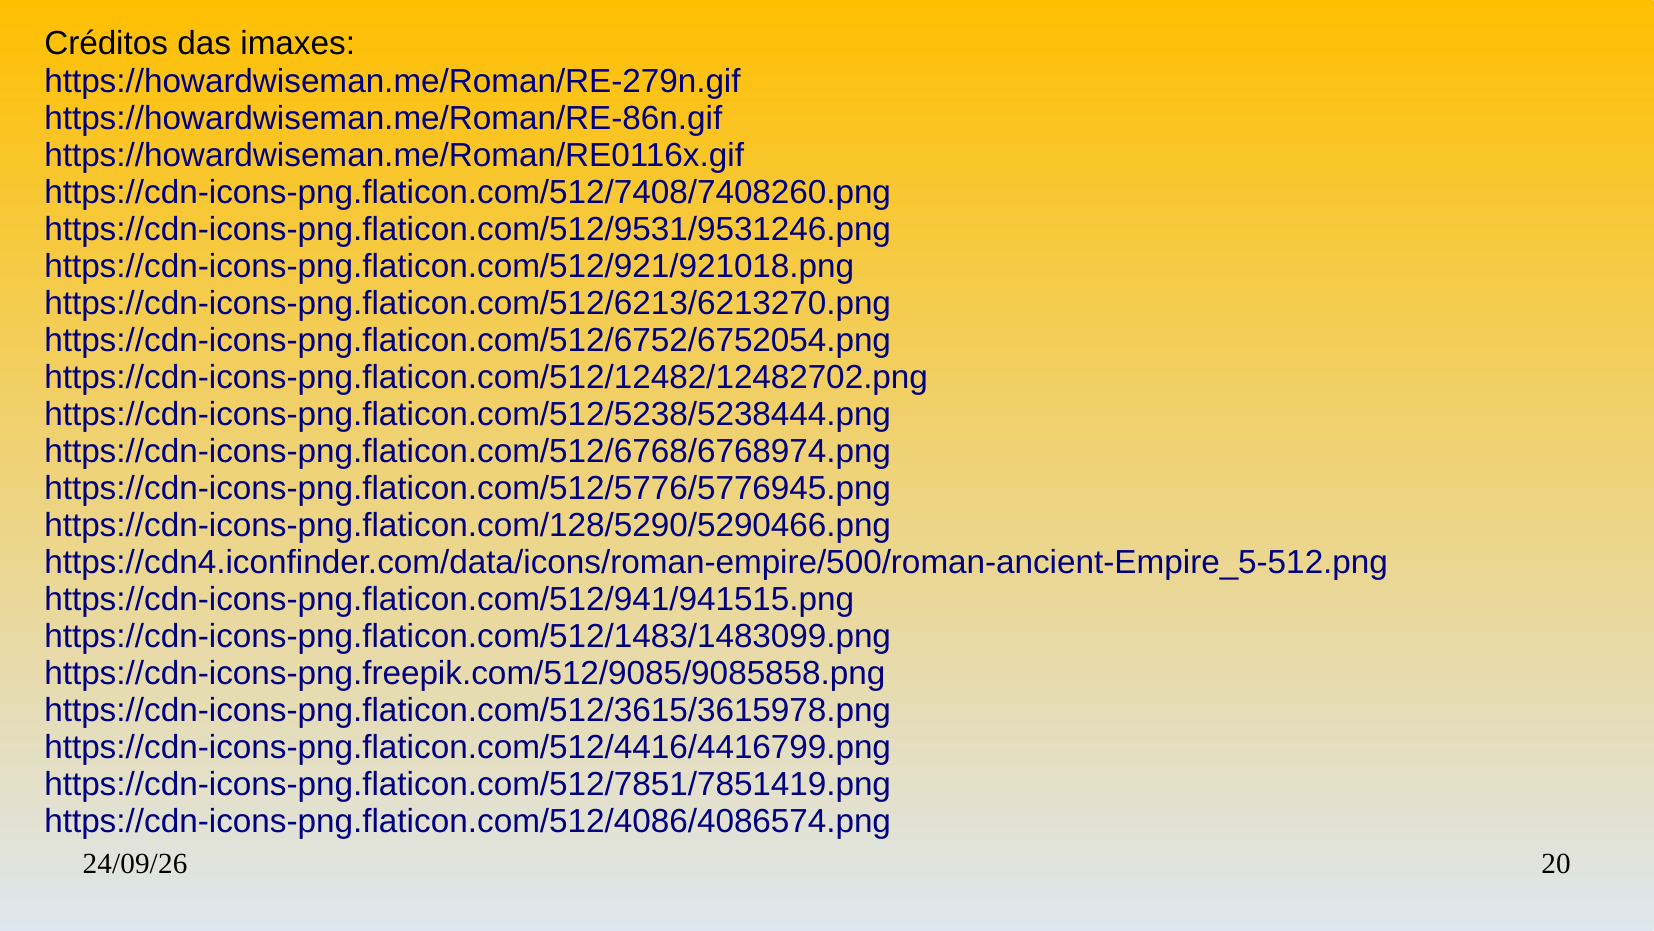

Créditos das imaxes:
https://howardwiseman.me/Roman/RE-279n.gif
https://howardwiseman.me/Roman/RE-86n.gif
https://howardwiseman.me/Roman/RE0116x.gif
https://cdn-icons-png.flaticon.com/512/7408/7408260.png
https://cdn-icons-png.flaticon.com/512/9531/9531246.png
https://cdn-icons-png.flaticon.com/512/921/921018.png
https://cdn-icons-png.flaticon.com/512/6213/6213270.png
https://cdn-icons-png.flaticon.com/512/6752/6752054.png
https://cdn-icons-png.flaticon.com/512/12482/12482702.png
https://cdn-icons-png.flaticon.com/512/5238/5238444.png
https://cdn-icons-png.flaticon.com/512/6768/6768974.png
https://cdn-icons-png.flaticon.com/512/5776/5776945.png
https://cdn-icons-png.flaticon.com/128/5290/5290466.png
https://cdn4.iconfinder.com/data/icons/roman-empire/500/roman-ancient-Empire_5-512.png
https://cdn-icons-png.flaticon.com/512/941/941515.png
https://cdn-icons-png.flaticon.com/512/1483/1483099.png
https://cdn-icons-png.freepik.com/512/9085/9085858.png
https://cdn-icons-png.flaticon.com/512/3615/3615978.png
https://cdn-icons-png.flaticon.com/512/4416/4416799.png
https://cdn-icons-png.flaticon.com/512/7851/7851419.png
https://cdn-icons-png.flaticon.com/512/4086/4086574.png
20